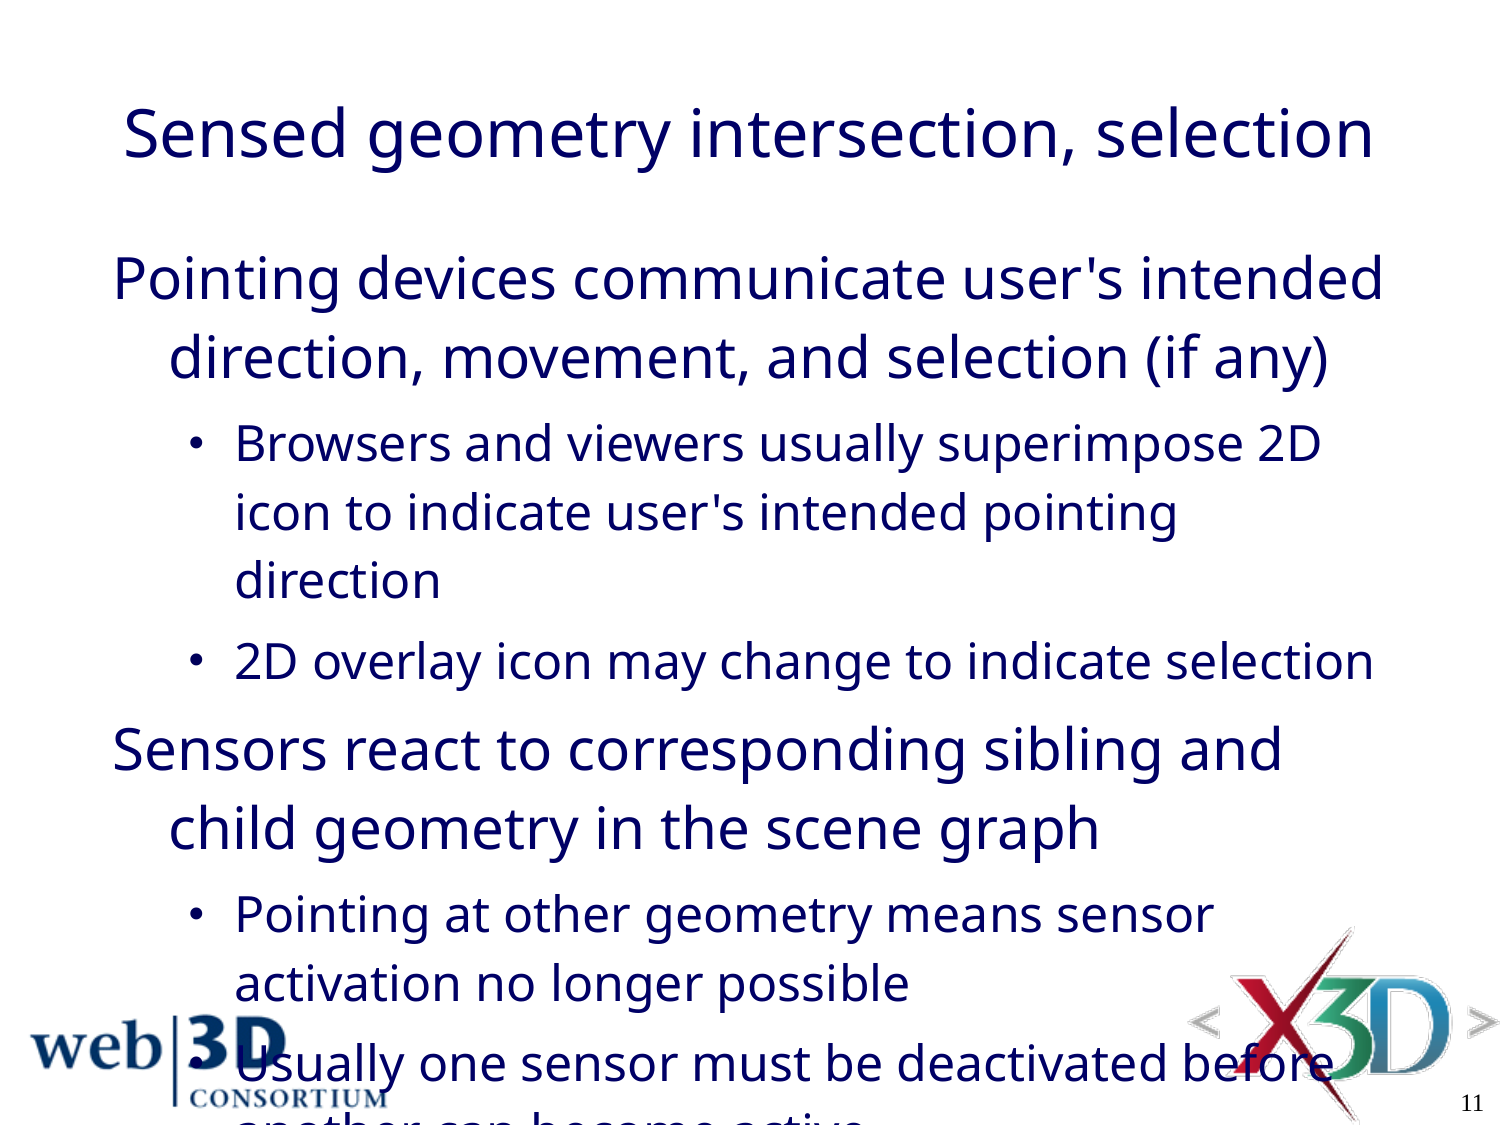

# Sensed geometry intersection, selection
Pointing devices communicate user's intended direction, movement, and selection (if any)
Browsers and viewers usually superimpose 2D icon to indicate user's intended pointing direction
2D overlay icon may change to indicate selection
Sensors react to corresponding sibling and child geometry in the scene graph
Pointing at other geometry means sensor activation no longer possible
Usually one sensor must be deactivated before another can become active